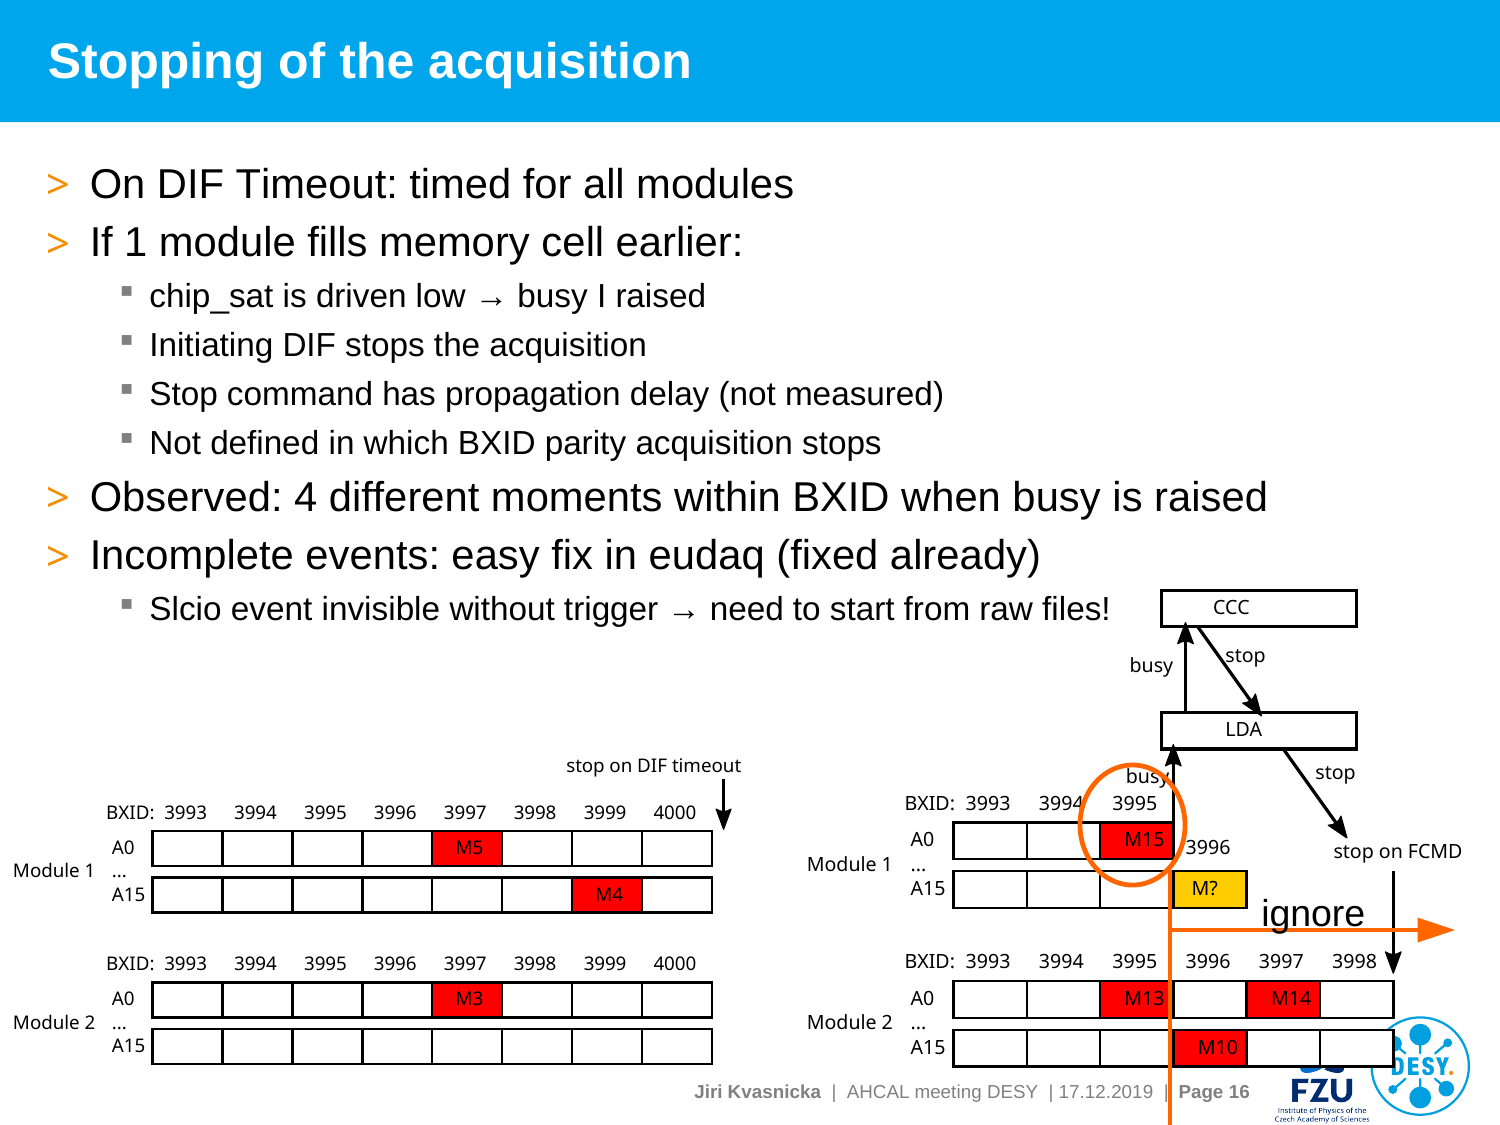

# Stopping of the acquisition
On DIF Timeout: timed for all modules
If 1 module fills memory cell earlier:
chip_sat is driven low → busy I raised
Initiating DIF stops the acquisition
Stop command has propagation delay (not measured)
Not defined in which BXID parity acquisition stops
Observed: 4 different moments within BXID when busy is raised
Incomplete events: easy fix in eudaq (fixed already)
Slcio event invisible without trigger → need to start from raw files!
ignore